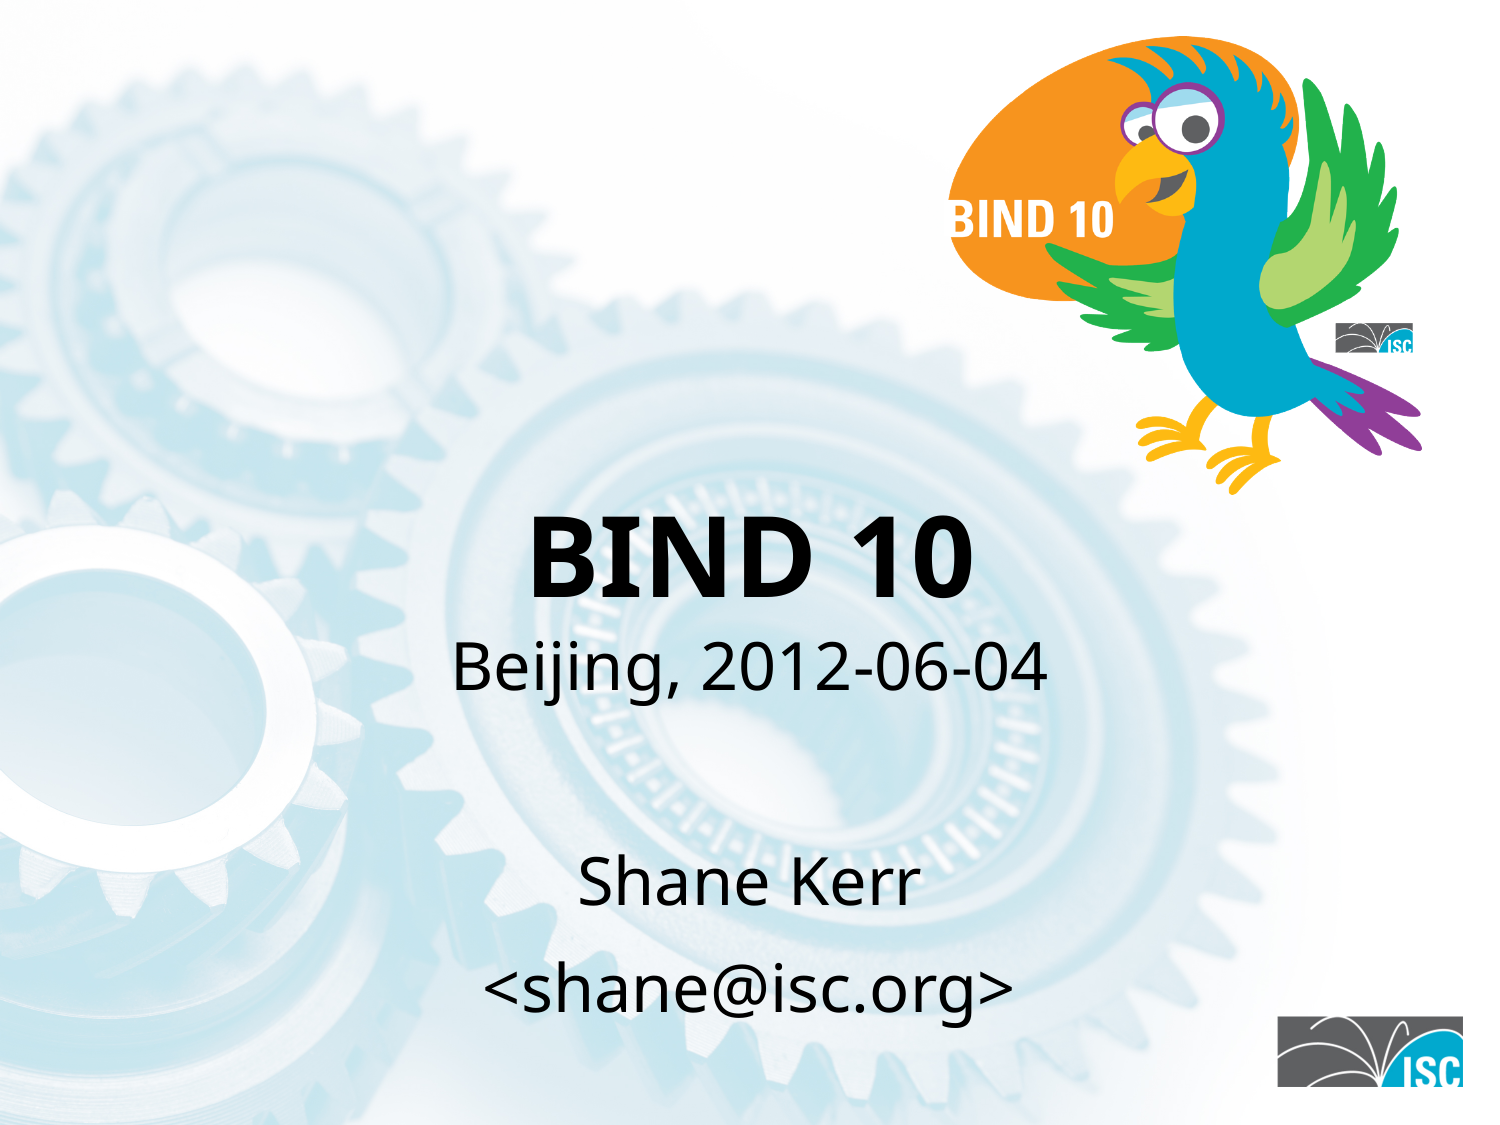

# BIND 10
Beijing, 2012-06-04
Shane Kerr
<shane@isc.org>